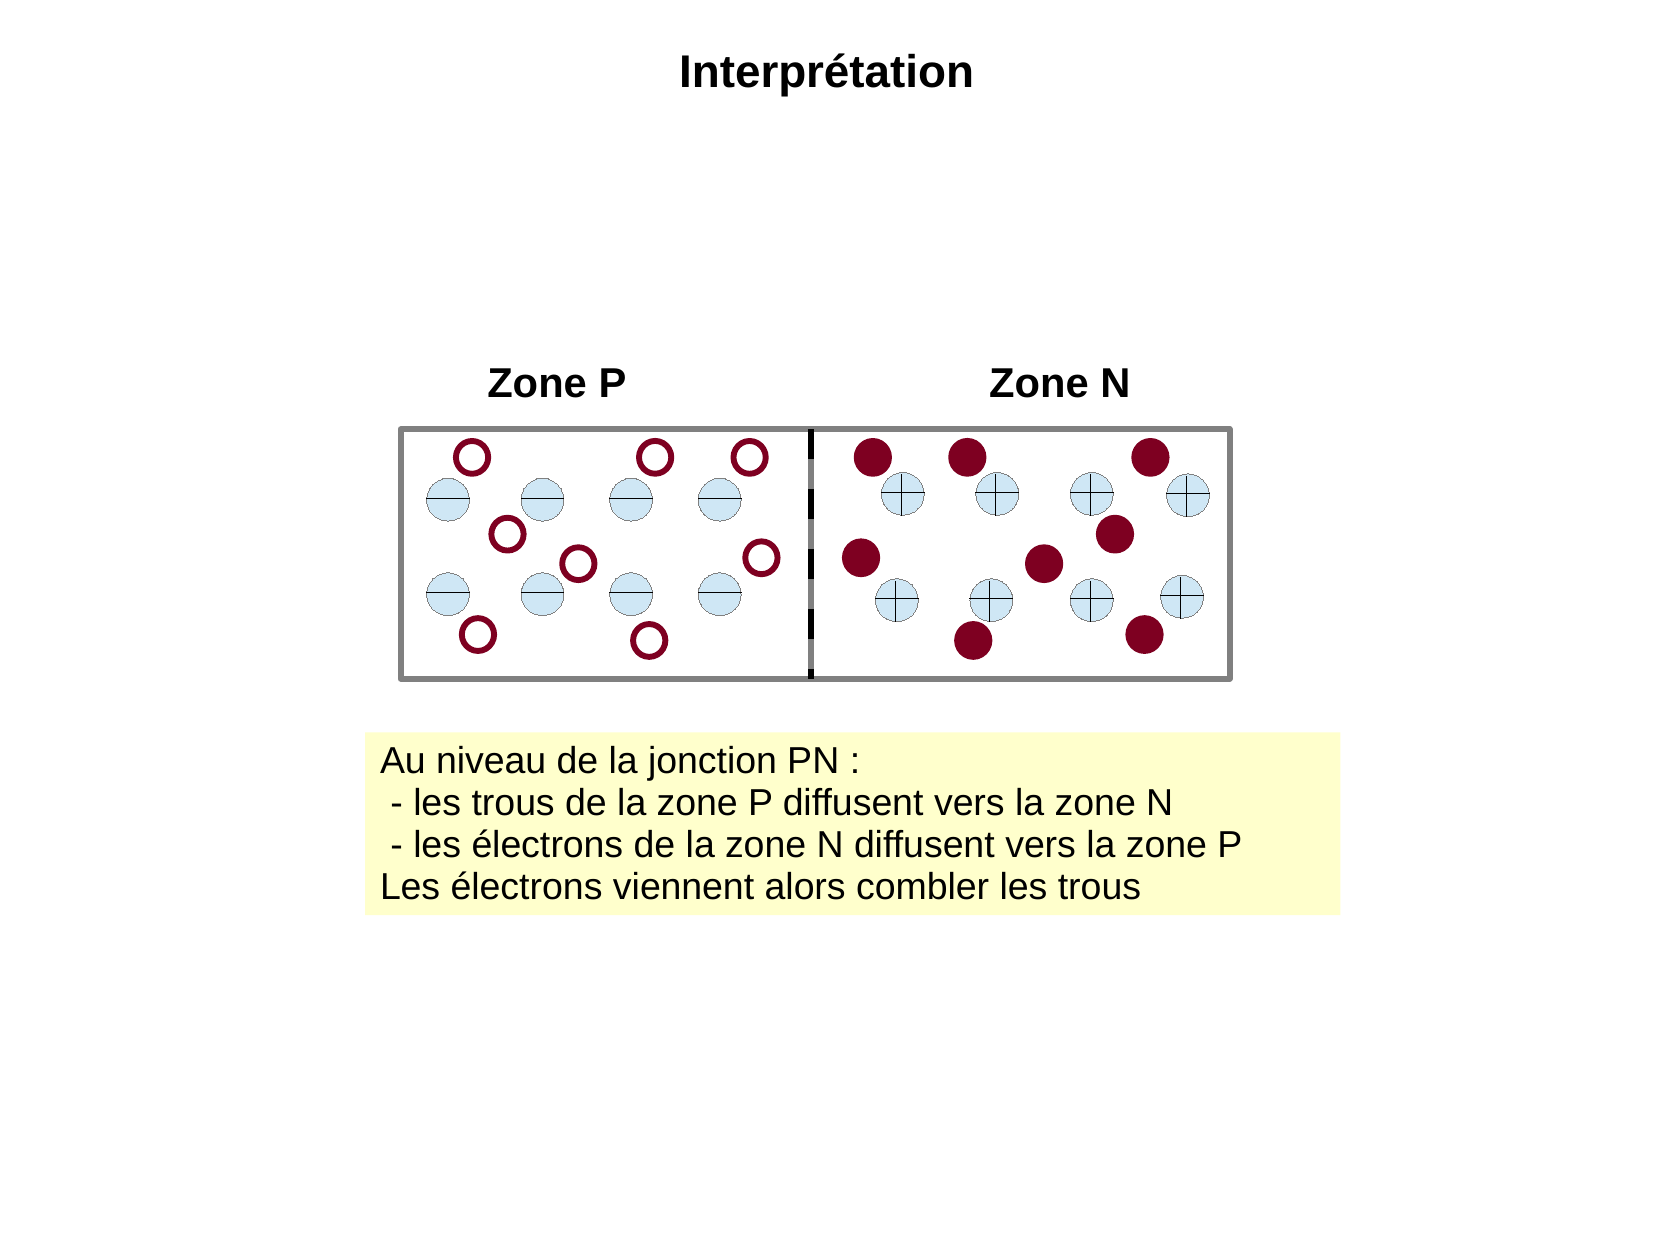

# Interprétation
Zone P
Zone N
Au niveau de la jonction PN :
 - les trous de la zone P diffusent vers la zone N
 - les électrons de la zone N diffusent vers la zone P
Les électrons viennent alors combler les trous